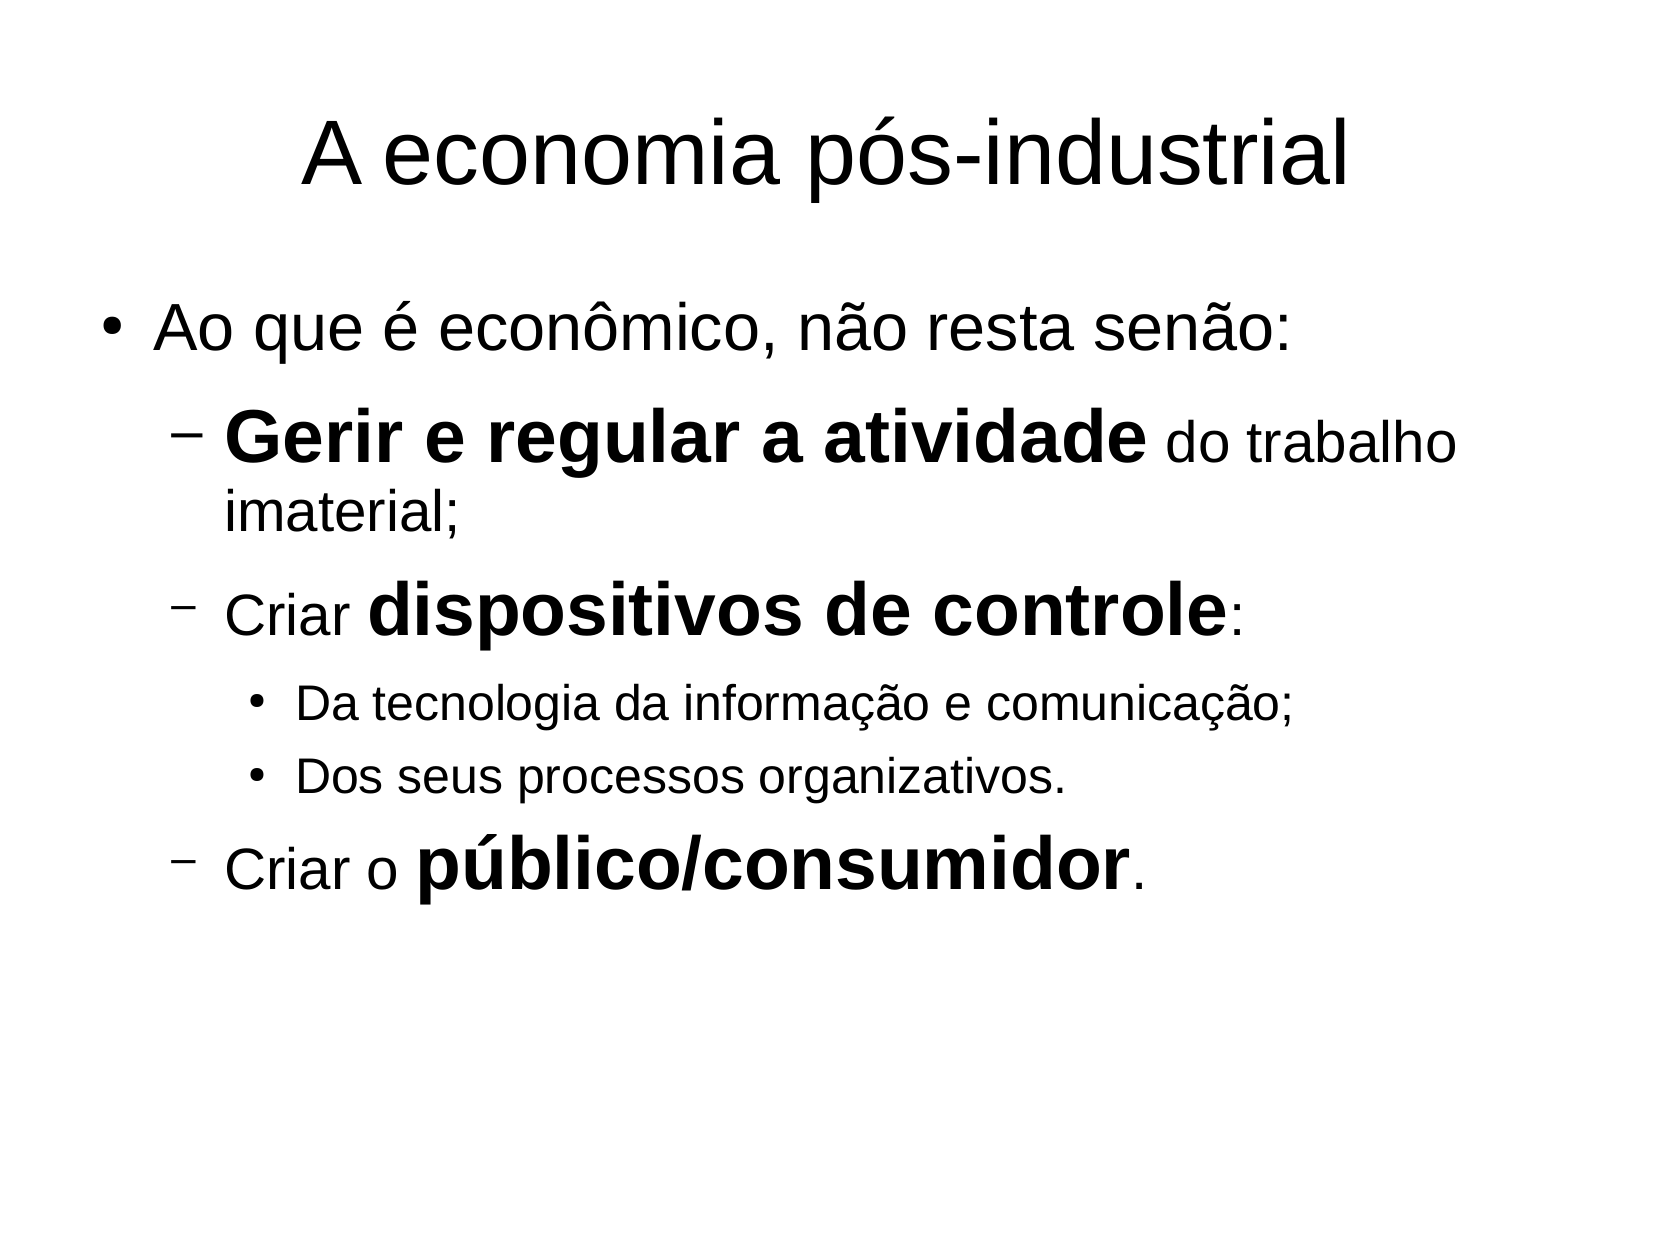

# A economia pós-industrial
Ao que é econômico, não resta senão:
Gerir e regular a atividade do trabalho imaterial;
Criar dispositivos de controle:
Da tecnologia da informação e comunicação;
Dos seus processos organizativos.
Criar o público/consumidor.